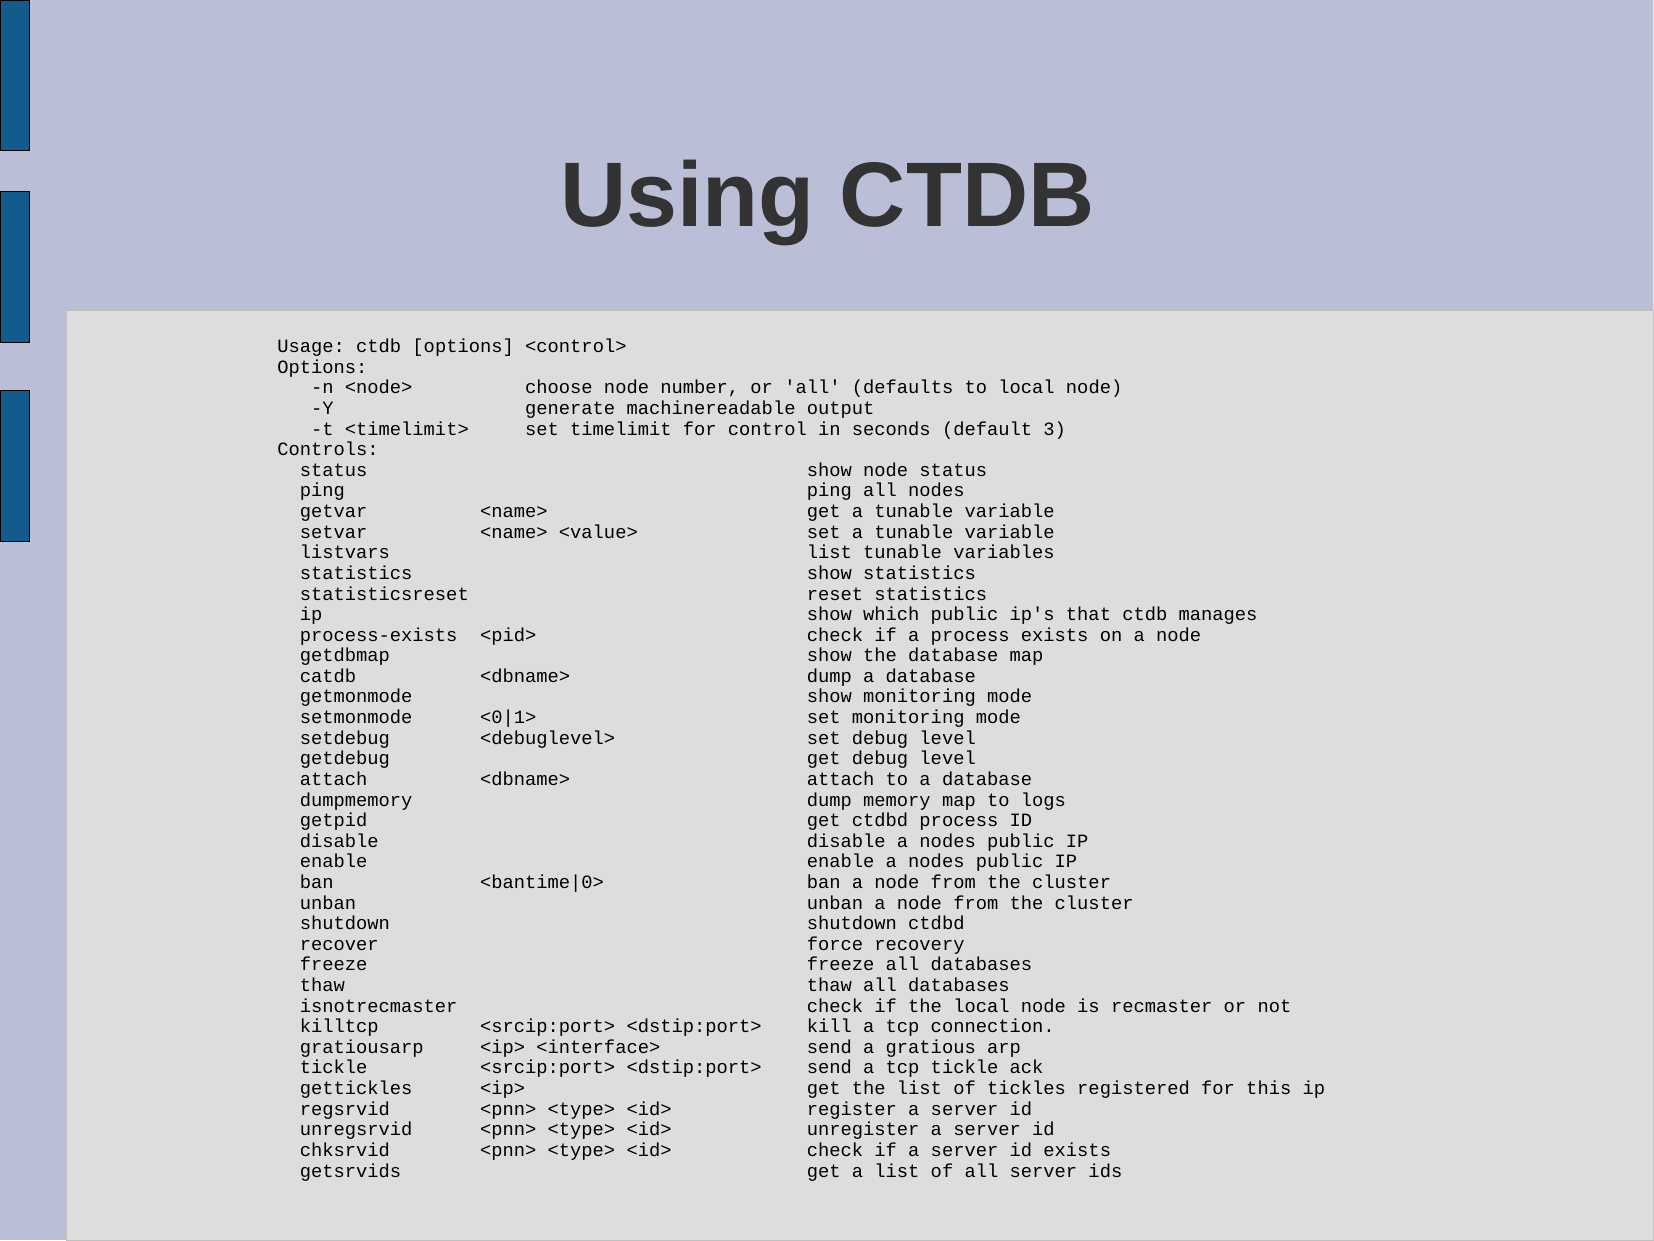

# Using CTDB
Usage: ctdb [options] <control>
Options:
 -n <node> choose node number, or 'all' (defaults to local node)
 -Y generate machinereadable output
 -t <timelimit> set timelimit for control in seconds (default 3)
Controls:
 status show node status
 ping ping all nodes
 getvar <name> get a tunable variable
 setvar <name> <value> set a tunable variable
 listvars list tunable variables
 statistics show statistics
 statisticsreset reset statistics
 ip show which public ip's that ctdb manages
 process-exists <pid> check if a process exists on a node
 getdbmap show the database map
 catdb <dbname> dump a database
 getmonmode show monitoring mode
 setmonmode <0|1> set monitoring mode
 setdebug <debuglevel> set debug level
 getdebug get debug level
 attach <dbname> attach to a database
 dumpmemory dump memory map to logs
 getpid get ctdbd process ID
 disable disable a nodes public IP
 enable enable a nodes public IP
 ban <bantime|0> ban a node from the cluster
 unban unban a node from the cluster
 shutdown shutdown ctdbd
 recover force recovery
 freeze freeze all databases
 thaw thaw all databases
 isnotrecmaster check if the local node is recmaster or not
 killtcp <srcip:port> <dstip:port> kill a tcp connection.
 gratiousarp <ip> <interface> send a gratious arp
 tickle <srcip:port> <dstip:port> send a tcp tickle ack
 gettickles <ip> get the list of tickles registered for this ip
 regsrvid <pnn> <type> <id> register a server id
 unregsrvid <pnn> <type> <id> unregister a server id
 chksrvid <pnn> <type> <id> check if a server id exists
 getsrvids get a list of all server ids